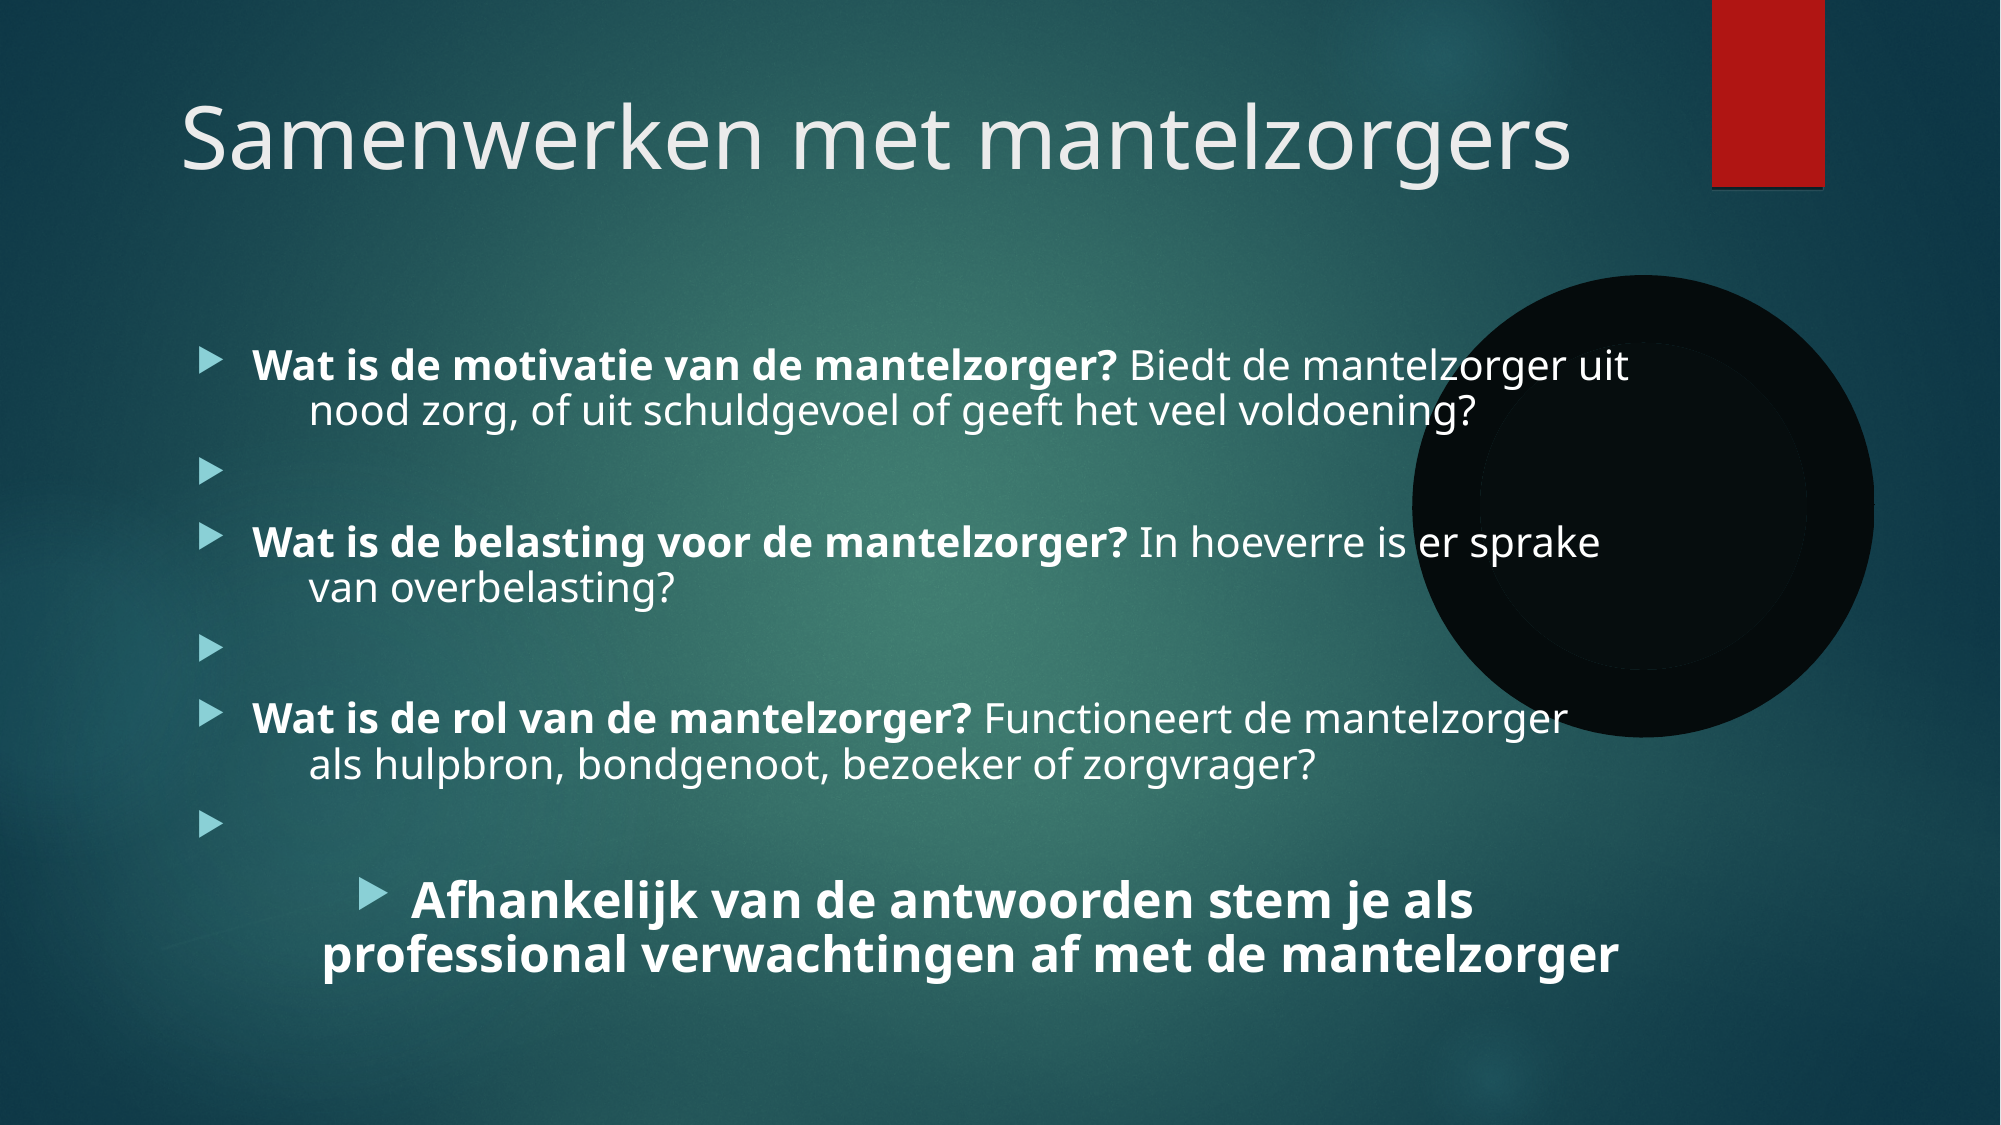

# Samenwerken met mantelzorgers
Wat is de motivatie van de mantelzorger? Biedt de mantelzorger uit nood zorg, of uit schuldgevoel of geeft het veel voldoening?
Wat is de belasting voor de mantelzorger? In hoeverre is er sprake van overbelasting?
Wat is de rol van de mantelzorger? Functioneert de mantelzorger als hulpbron, bondgenoot, bezoeker of zorgvrager?
Afhankelijk van de antwoorden stem je als professional verwachtingen af met de mantelzorger